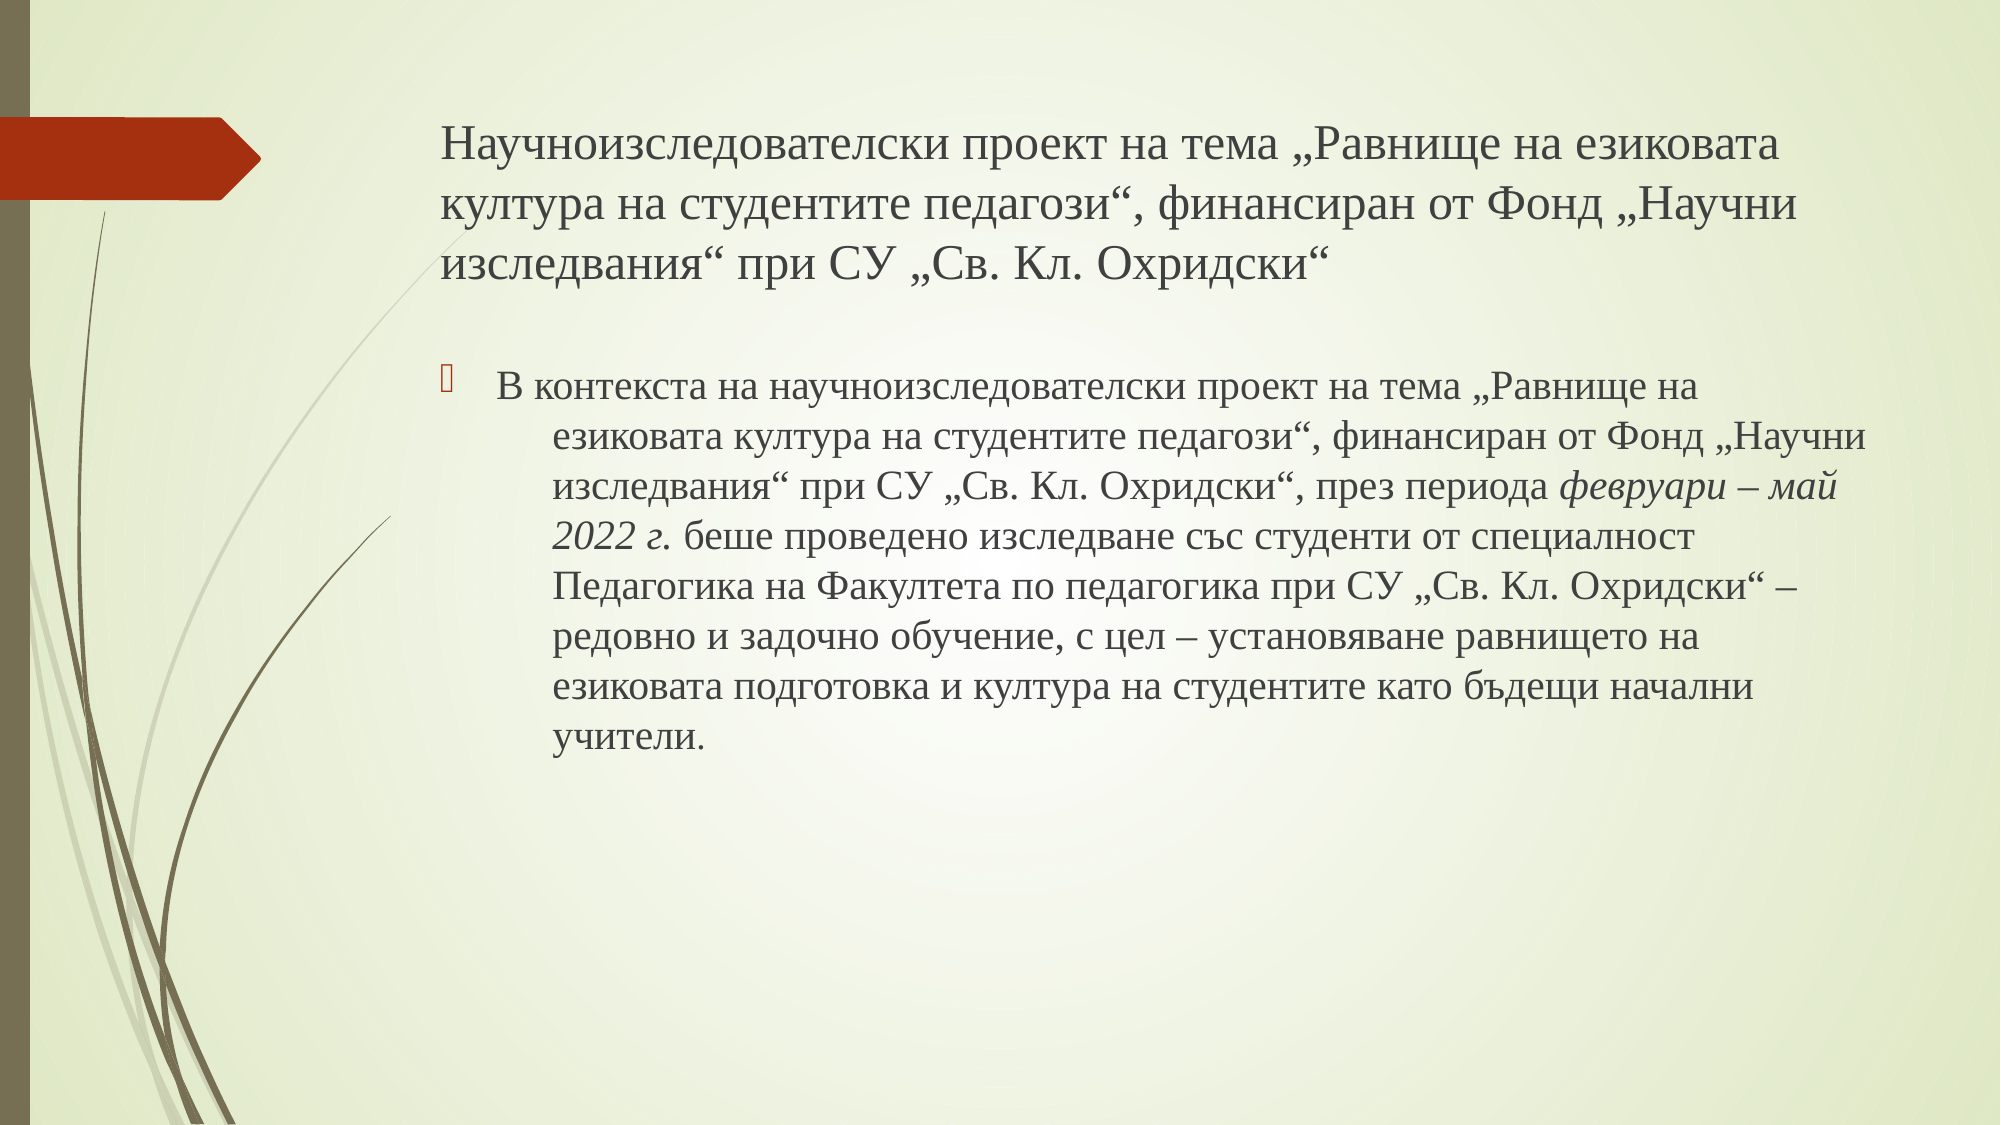

# Научноизследователски проект на тема „Равнище на езиковата култура на студентите педагози“, финансиран от Фонд „Научни изследвания“ при СУ „Св. Кл. Охридски“
В контекста на научноизследователски проект на тема „Равнище на езиковата култура на студентите педагози“, финансиран от Фонд „Научни изследвания“ при СУ „Св. Кл. Охридски“, през периода февруари – май 2022 г. беше проведено изследване със студенти от специалност Педагогика на Факултета по педагогика при СУ „Св. Кл. Охридски“ – редовно и задочно обучение, с цел – установяване равнището на езиковата подготовка и култура на студентите като бъдещи начални учители.